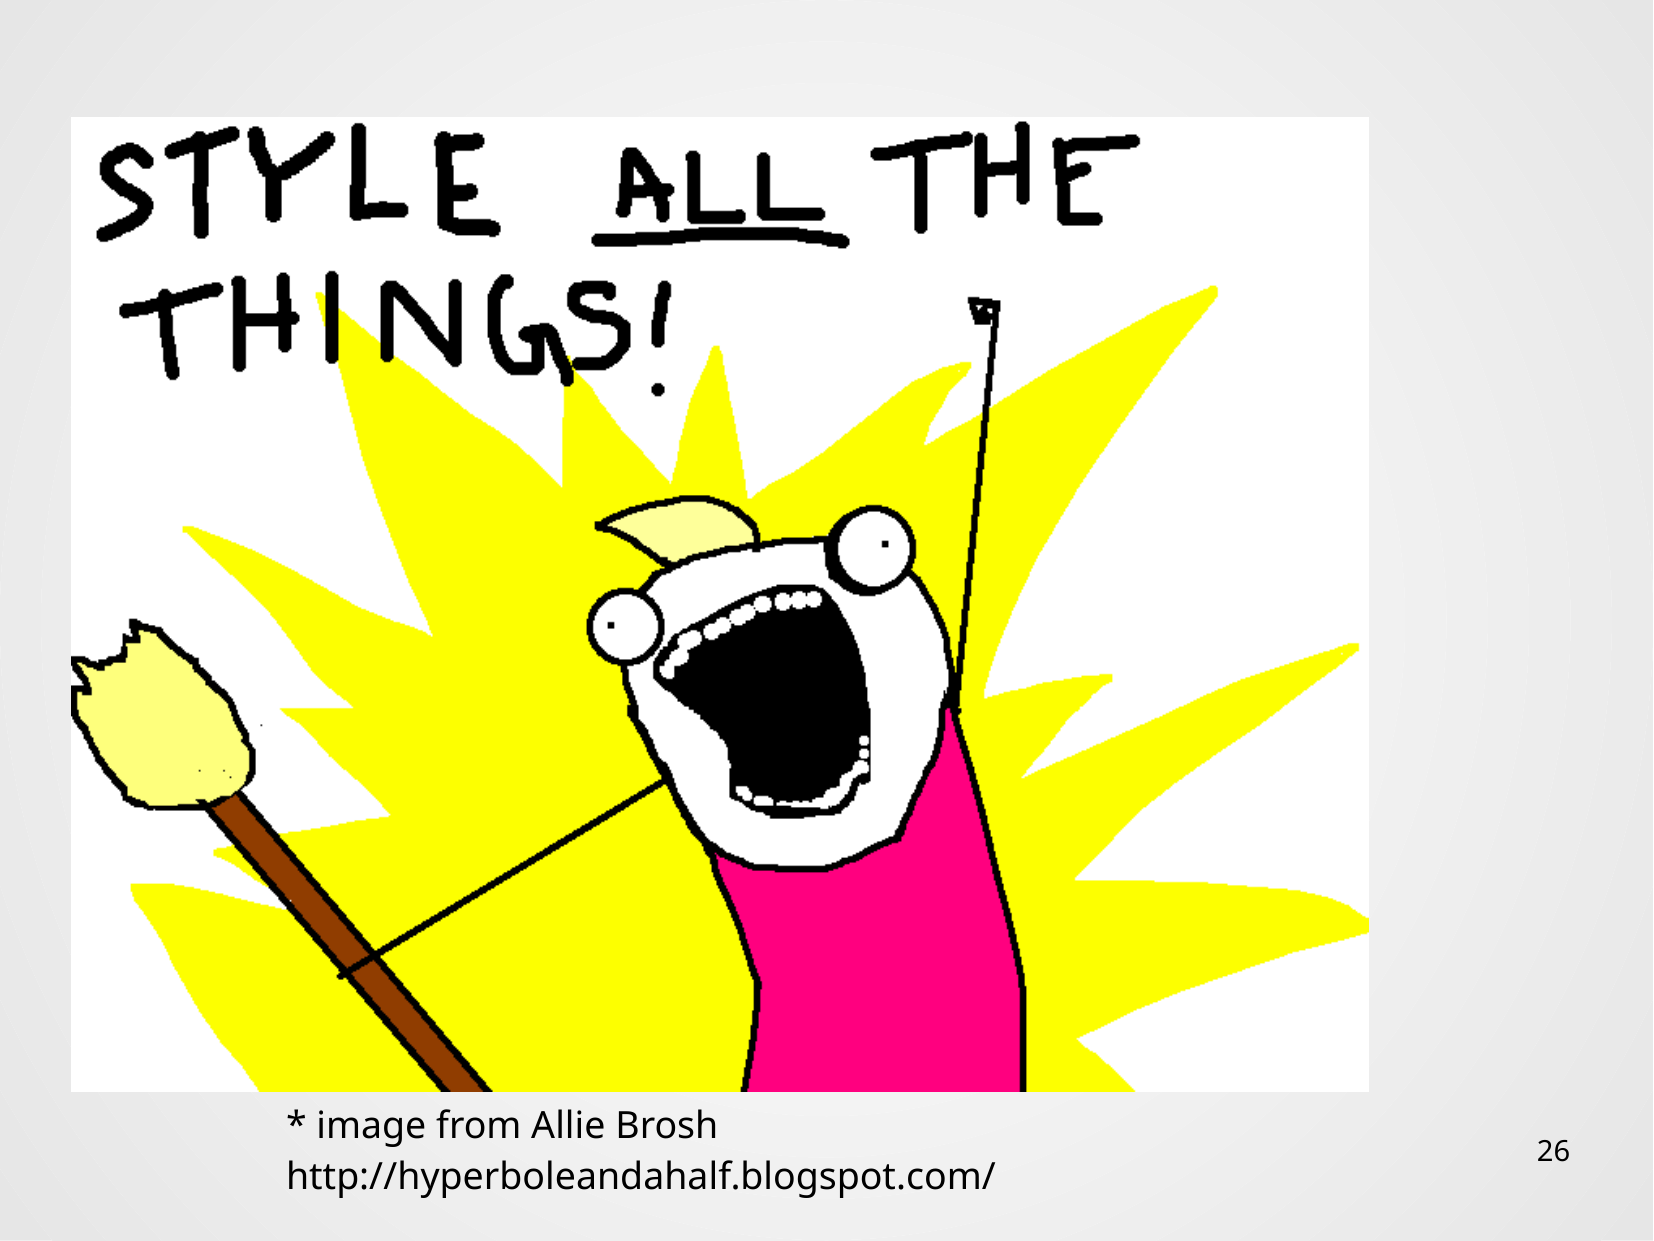

* image from Allie Brosh http://hyperboleandahalf.blogspot.com/
26